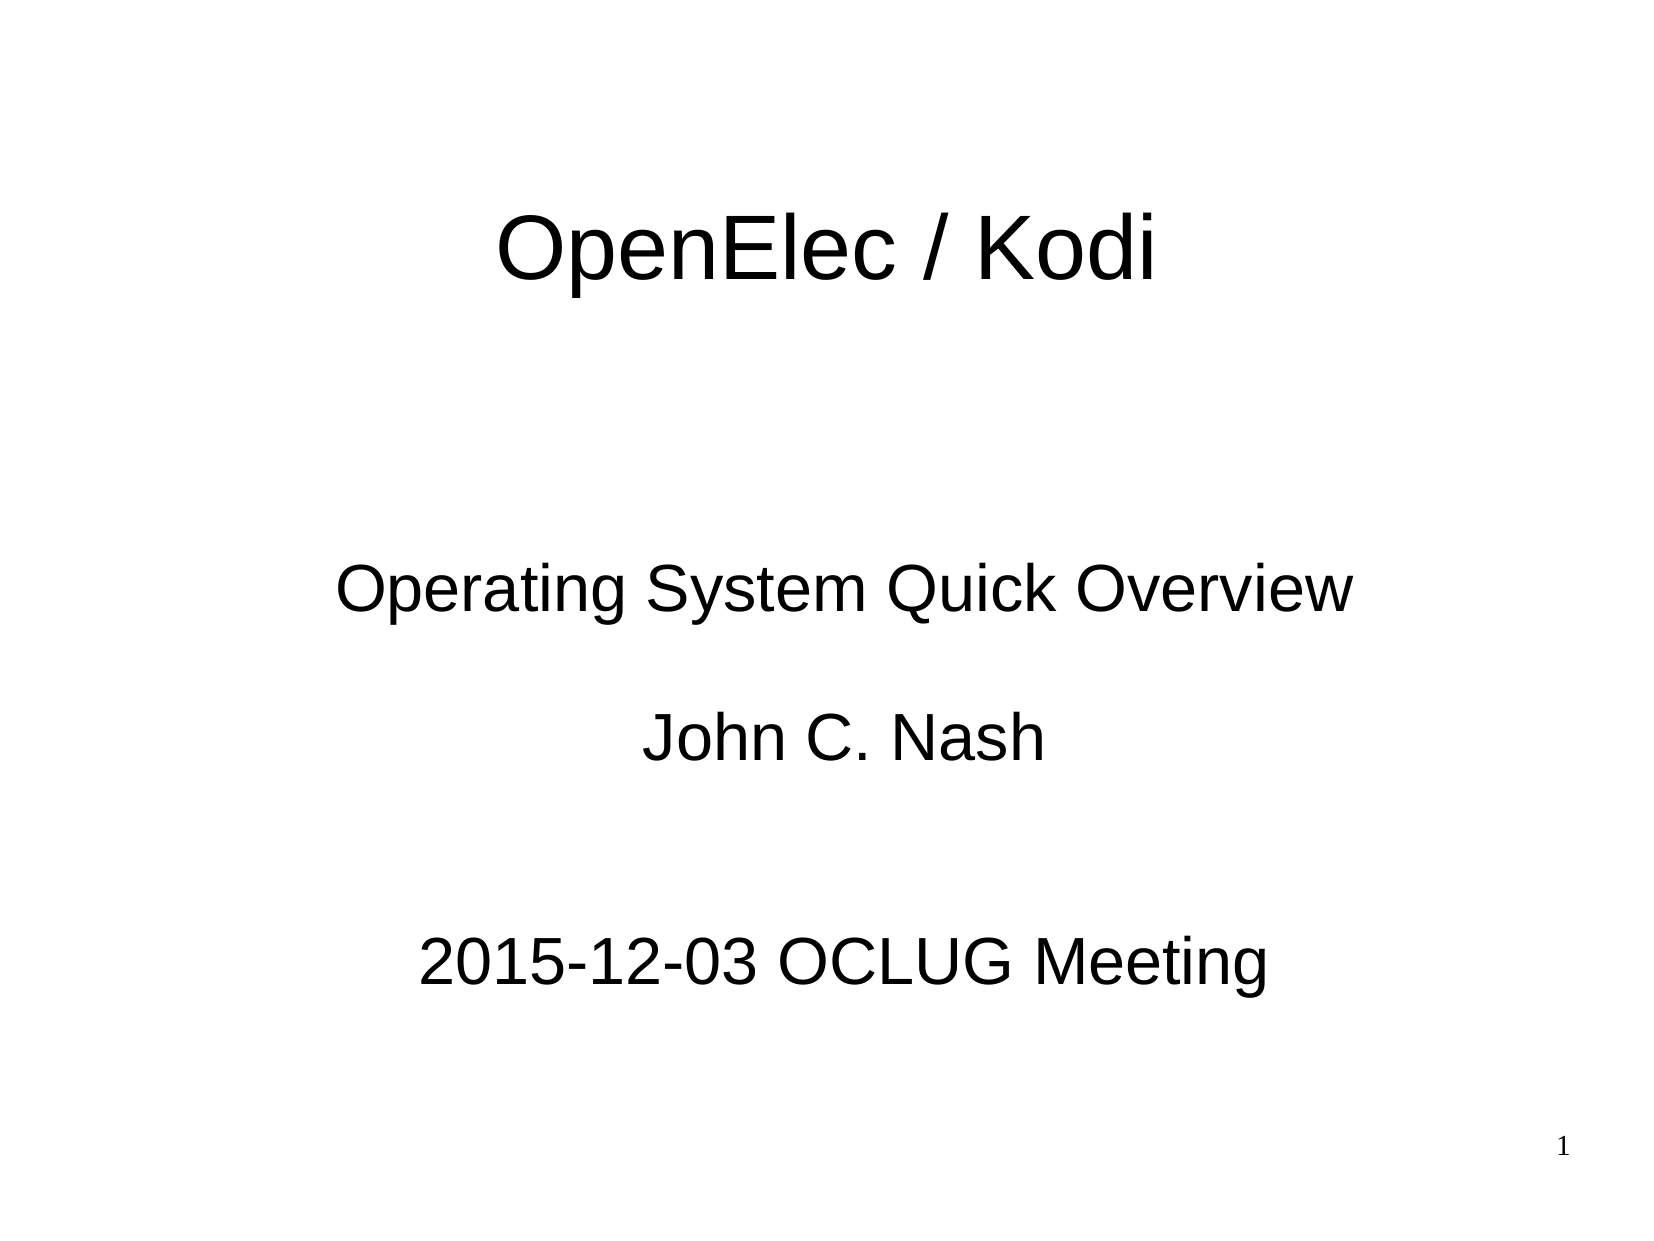

# OpenElec / Kodi
Operating System Quick Overview
John C. Nash
2015-12-03 OCLUG Meeting
1